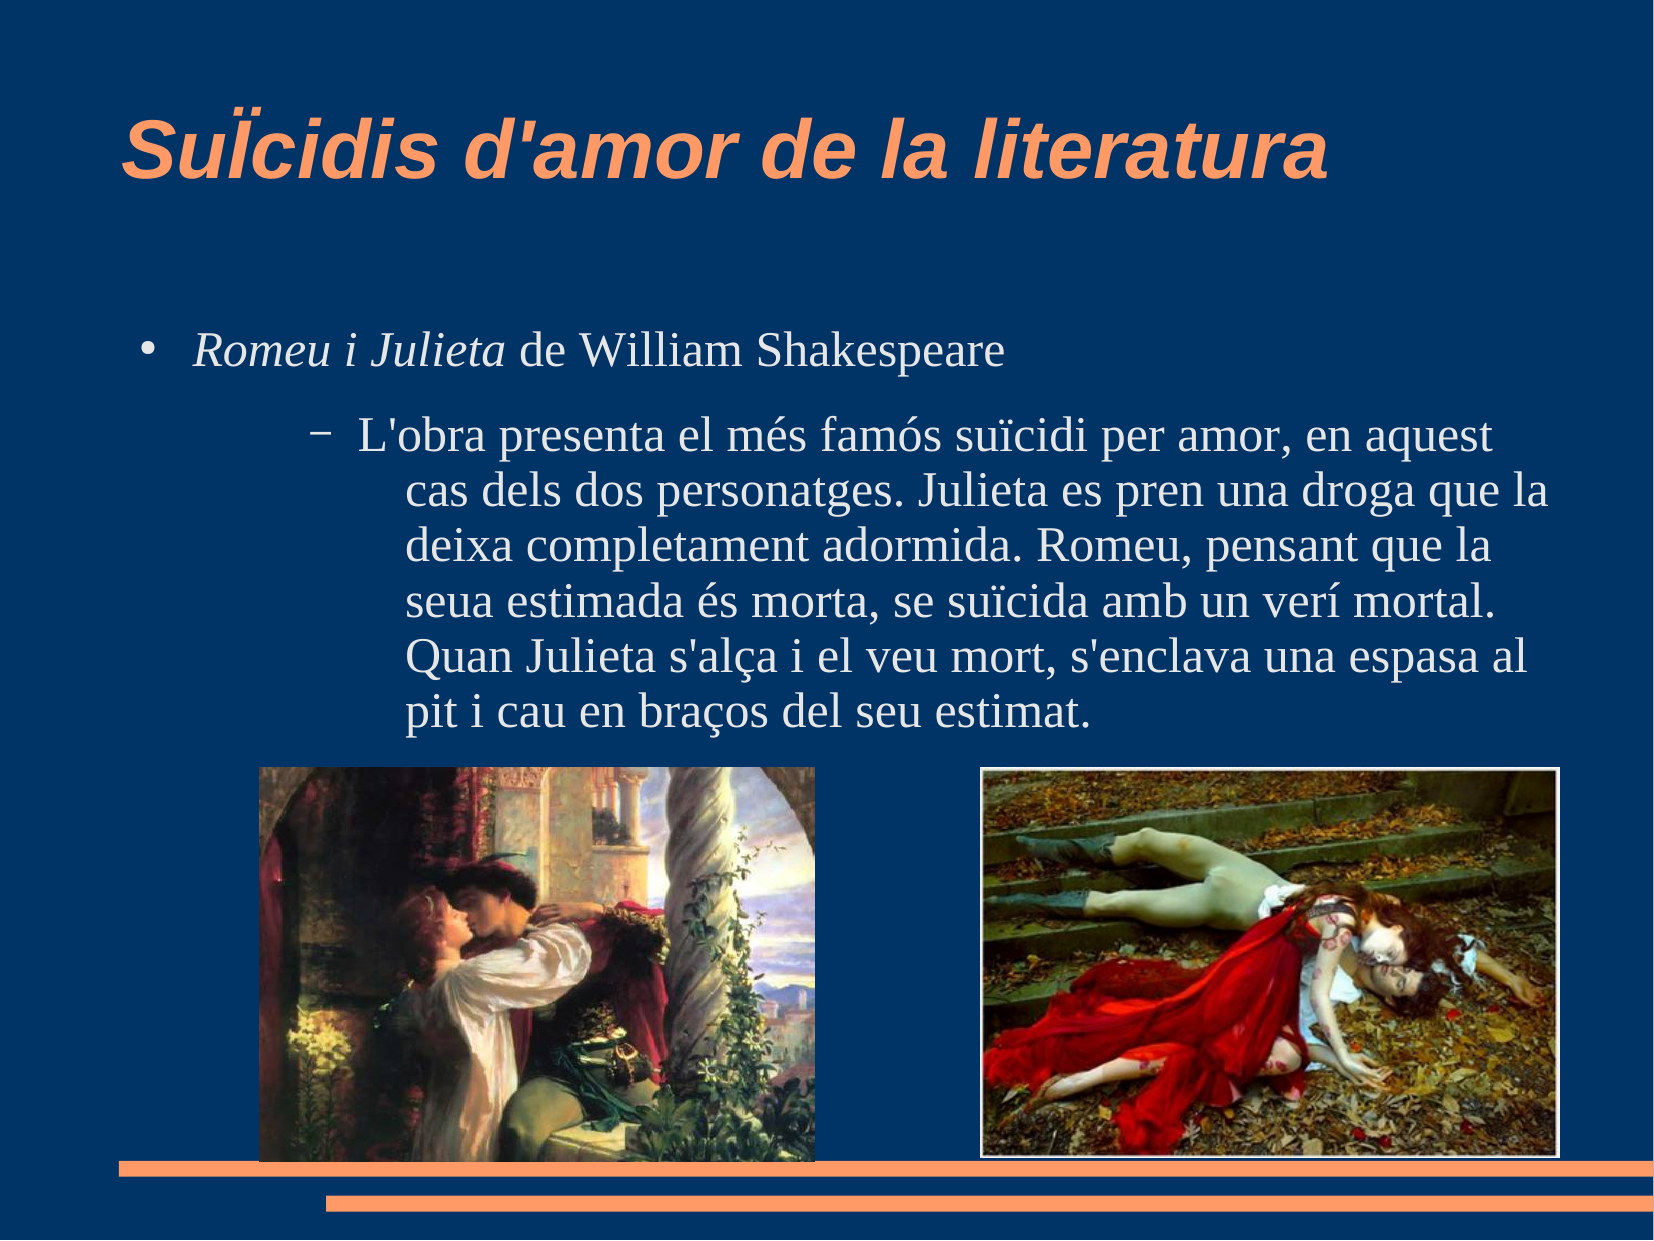

# SuÏcidis d'amor de la literatura
Romeu i Julieta de William Shakespeare
L'obra presenta el més famós suïcidi per amor, en aquest cas dels dos personatges. Julieta es pren una droga que la deixa completament adormida. Romeu, pensant que la seua estimada és morta, se suïcida amb un verí mortal. Quan Julieta s'alça i el veu mort, s'enclava una espasa al pit i cau en braços del seu estimat.